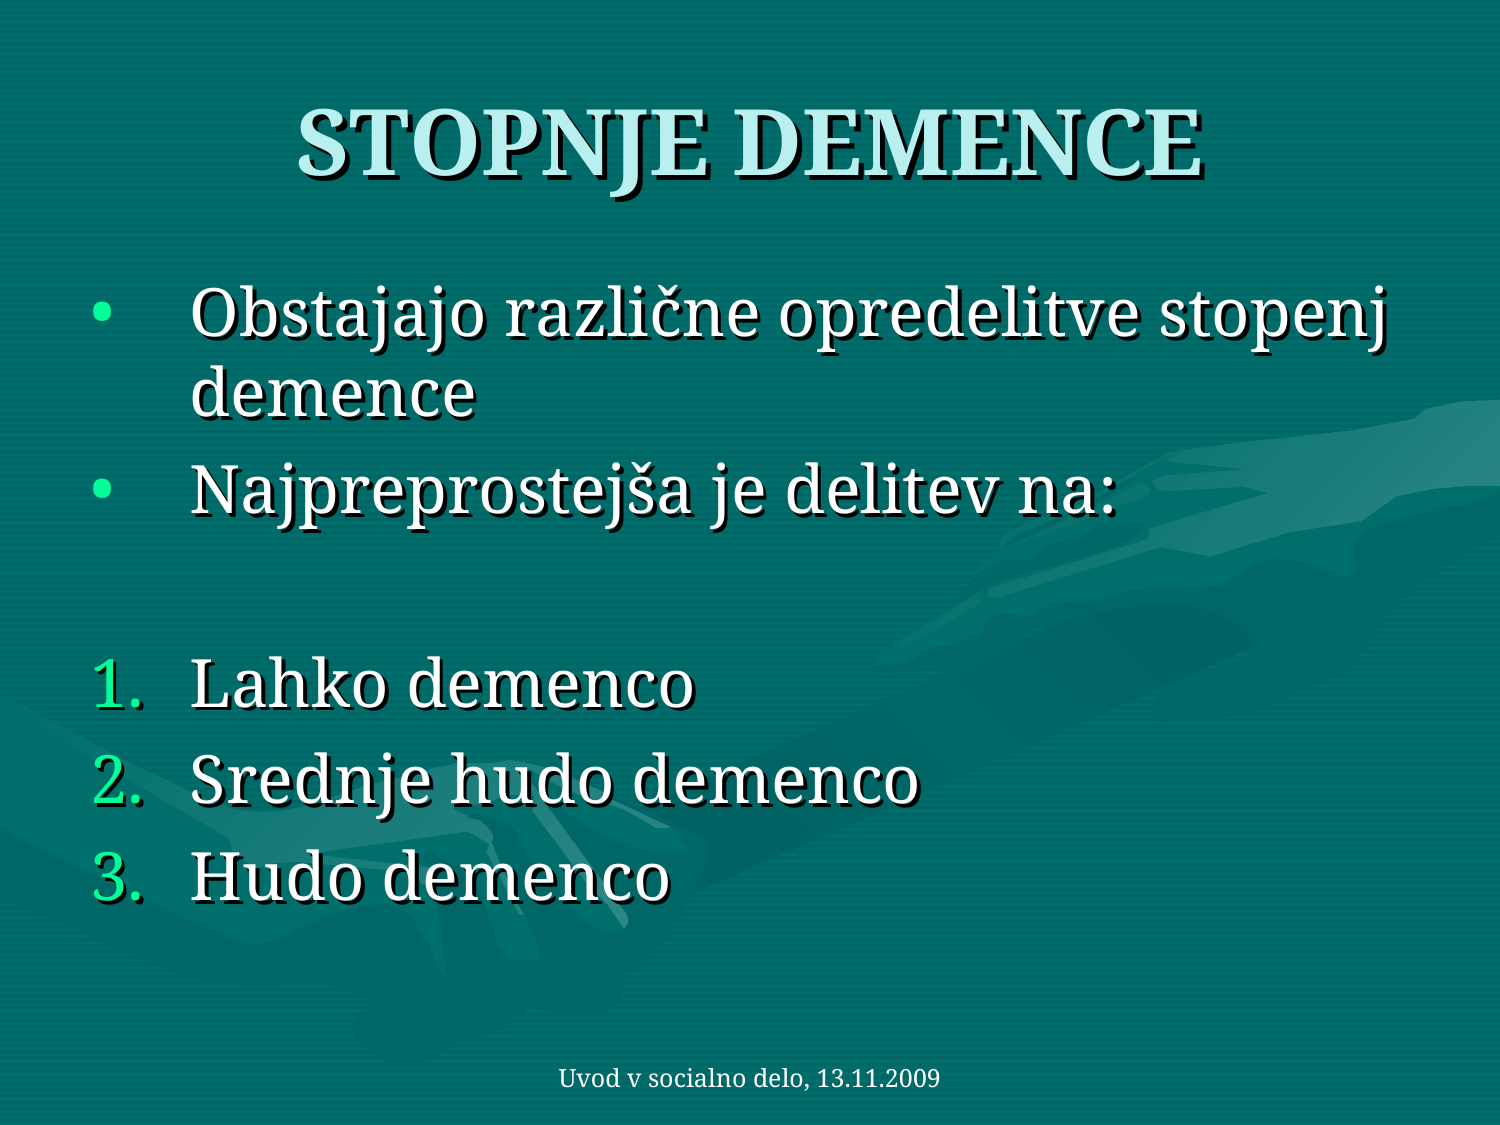

# STOPNJE DEMENCE
Obstajajo različne opredelitve stopenj demence
Najpreprostejša je delitev na:
Lahko demenco
Srednje hudo demenco
Hudo demenco
Uvod v socialno delo, 13.11.2009